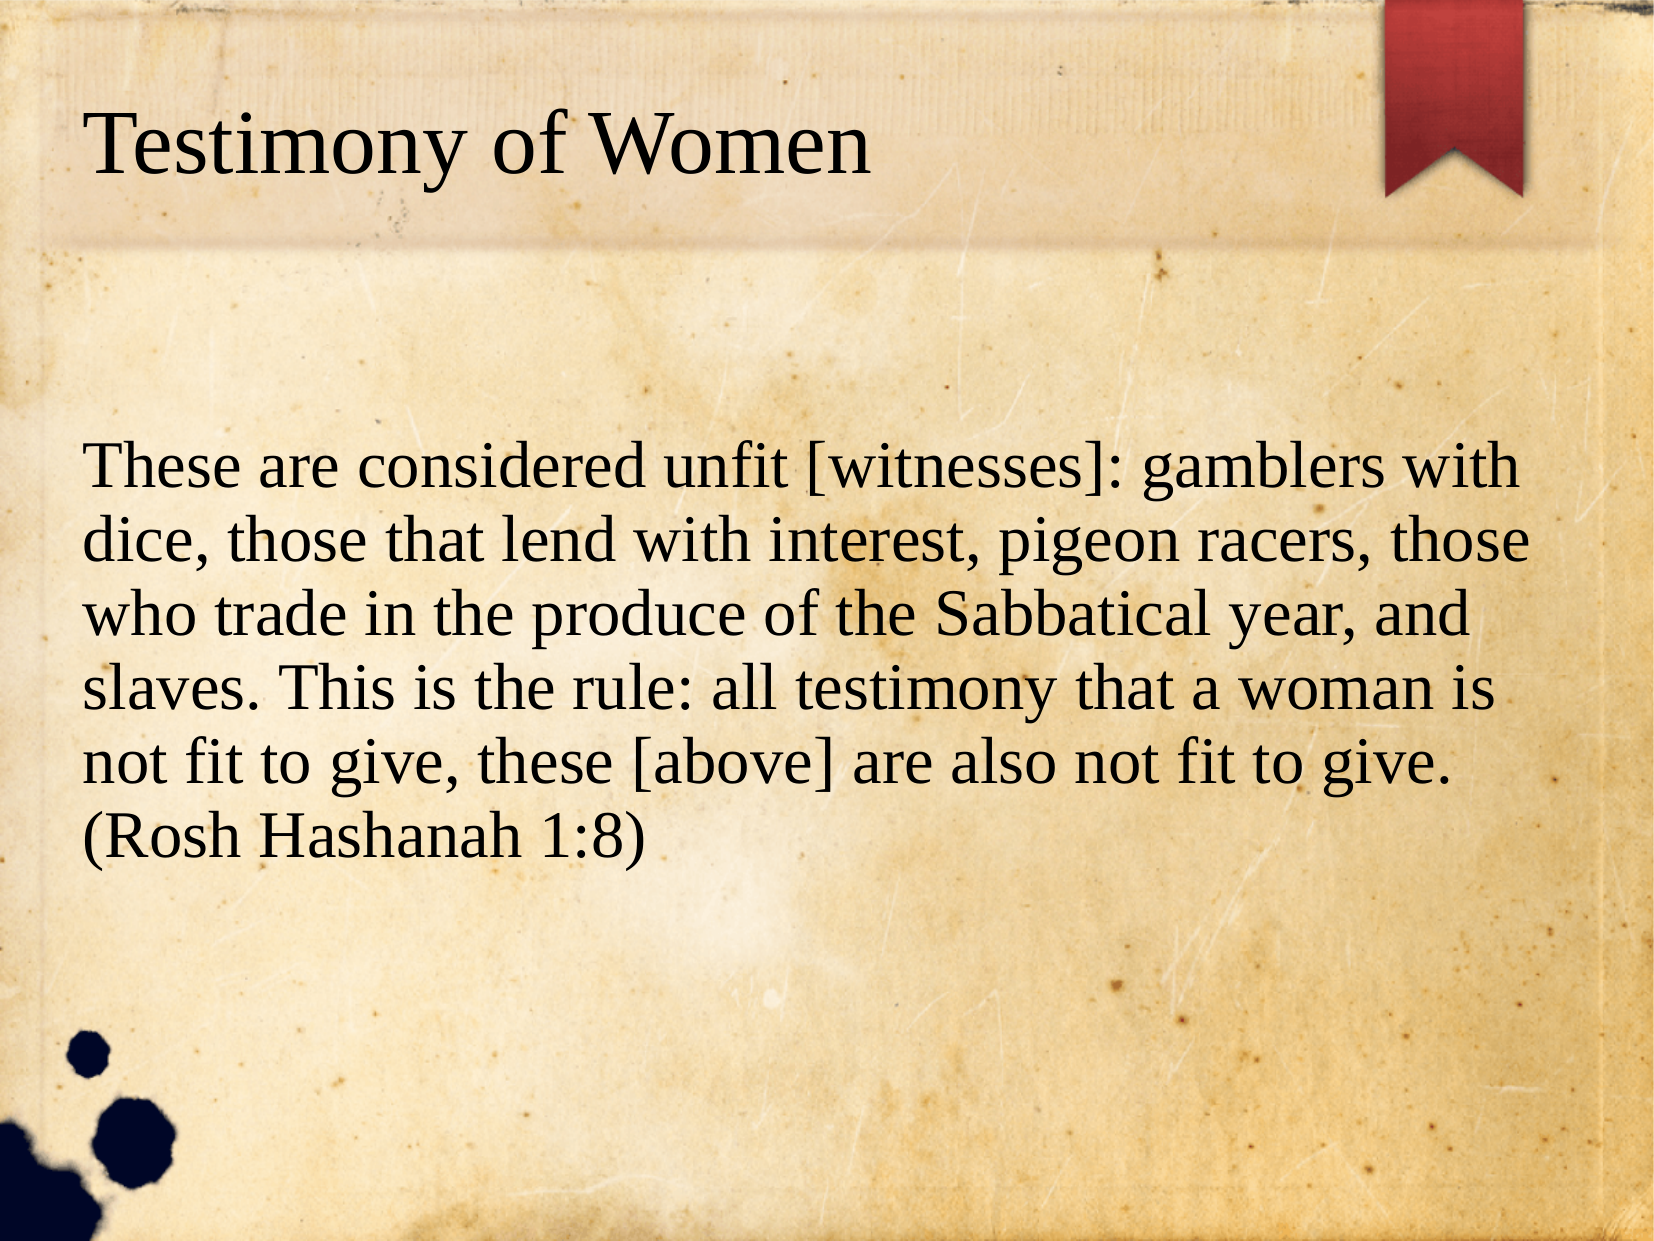

# Testimony of Women
These are considered unfit [witnesses]: gamblers with dice, those that lend with interest, pigeon racers, those who trade in the produce of the Sabbatical year, and slaves. This is the rule: all testimony that a woman is not fit to give, these [above] are also not fit to give. (Rosh Hashanah 1:8)